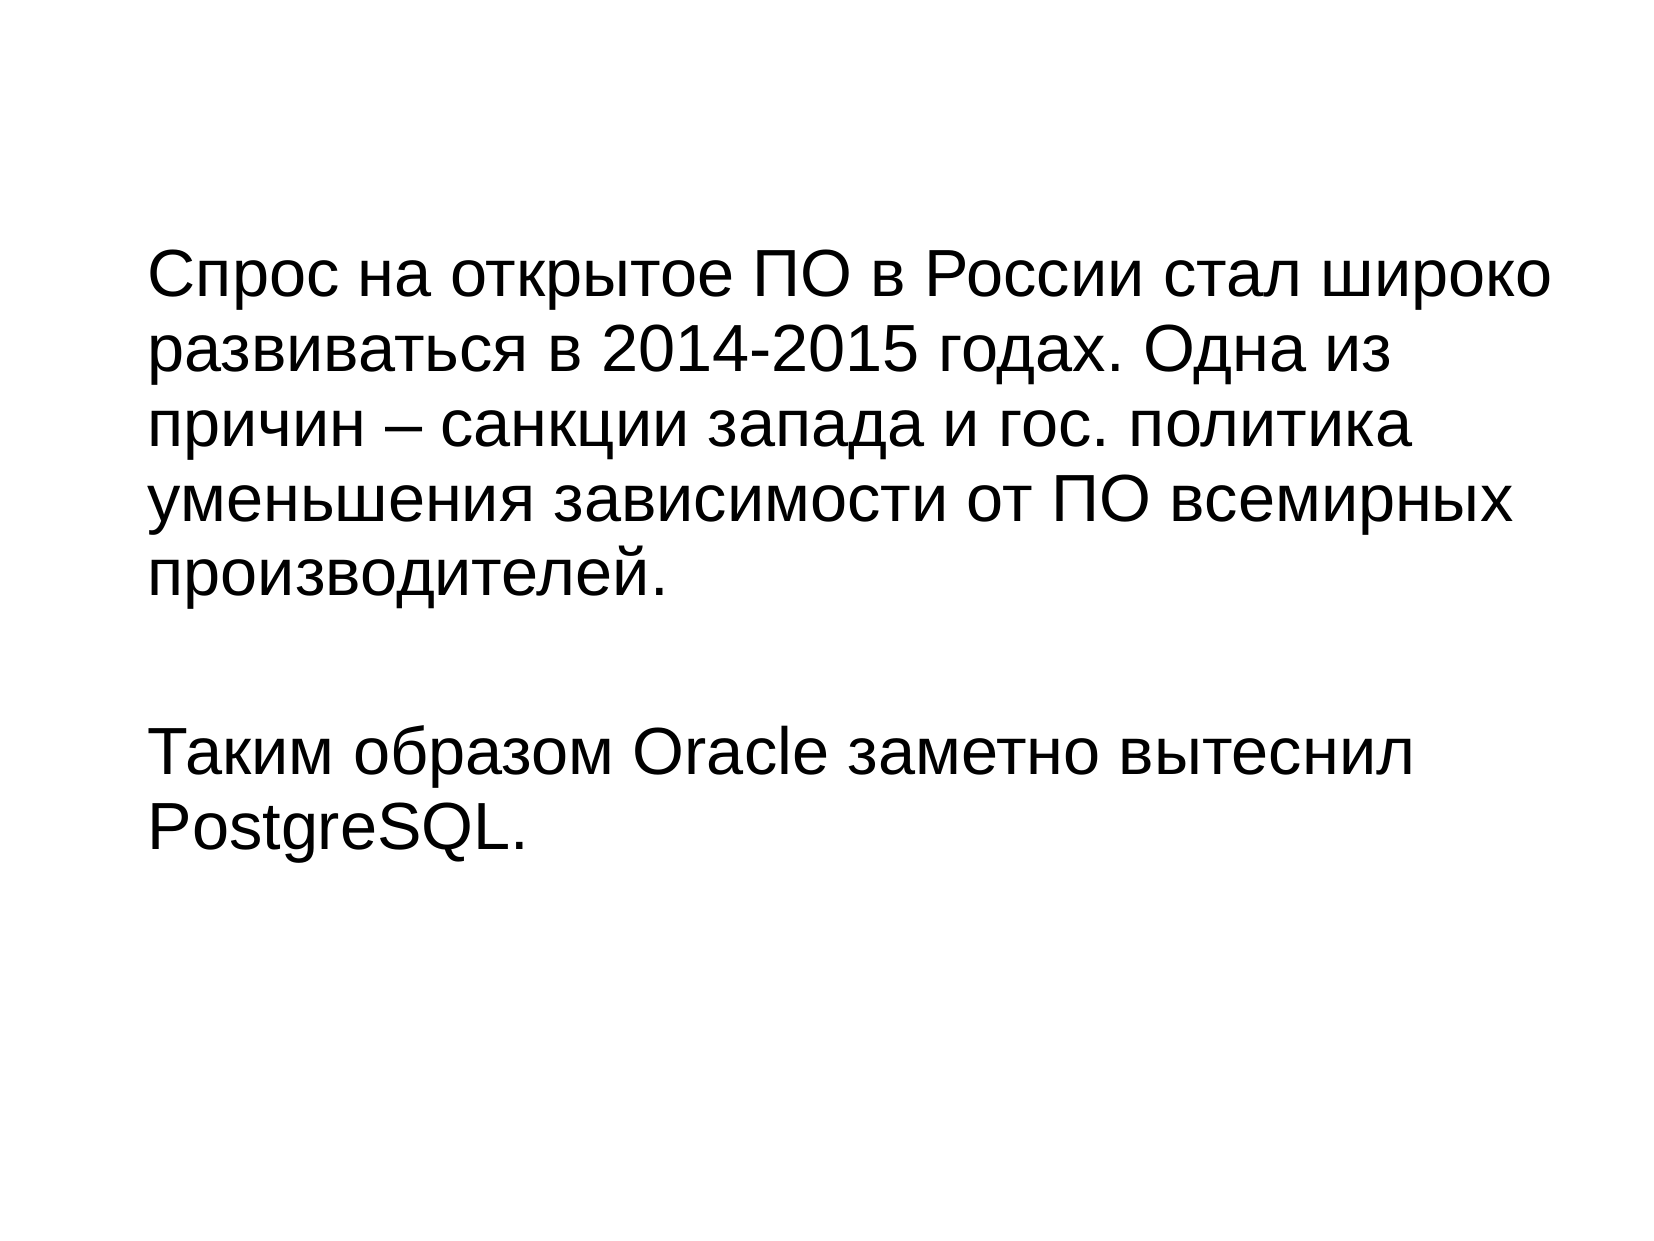

# Спрос на открытое ПО в России стал широко развиваться в 2014-2015 годах. Одна из причин – санкции запада и гос. политика уменьшения зависимости от ПО всемирных производителей.
Таким образом Oracle заметно вытеснил PostgreSQL.